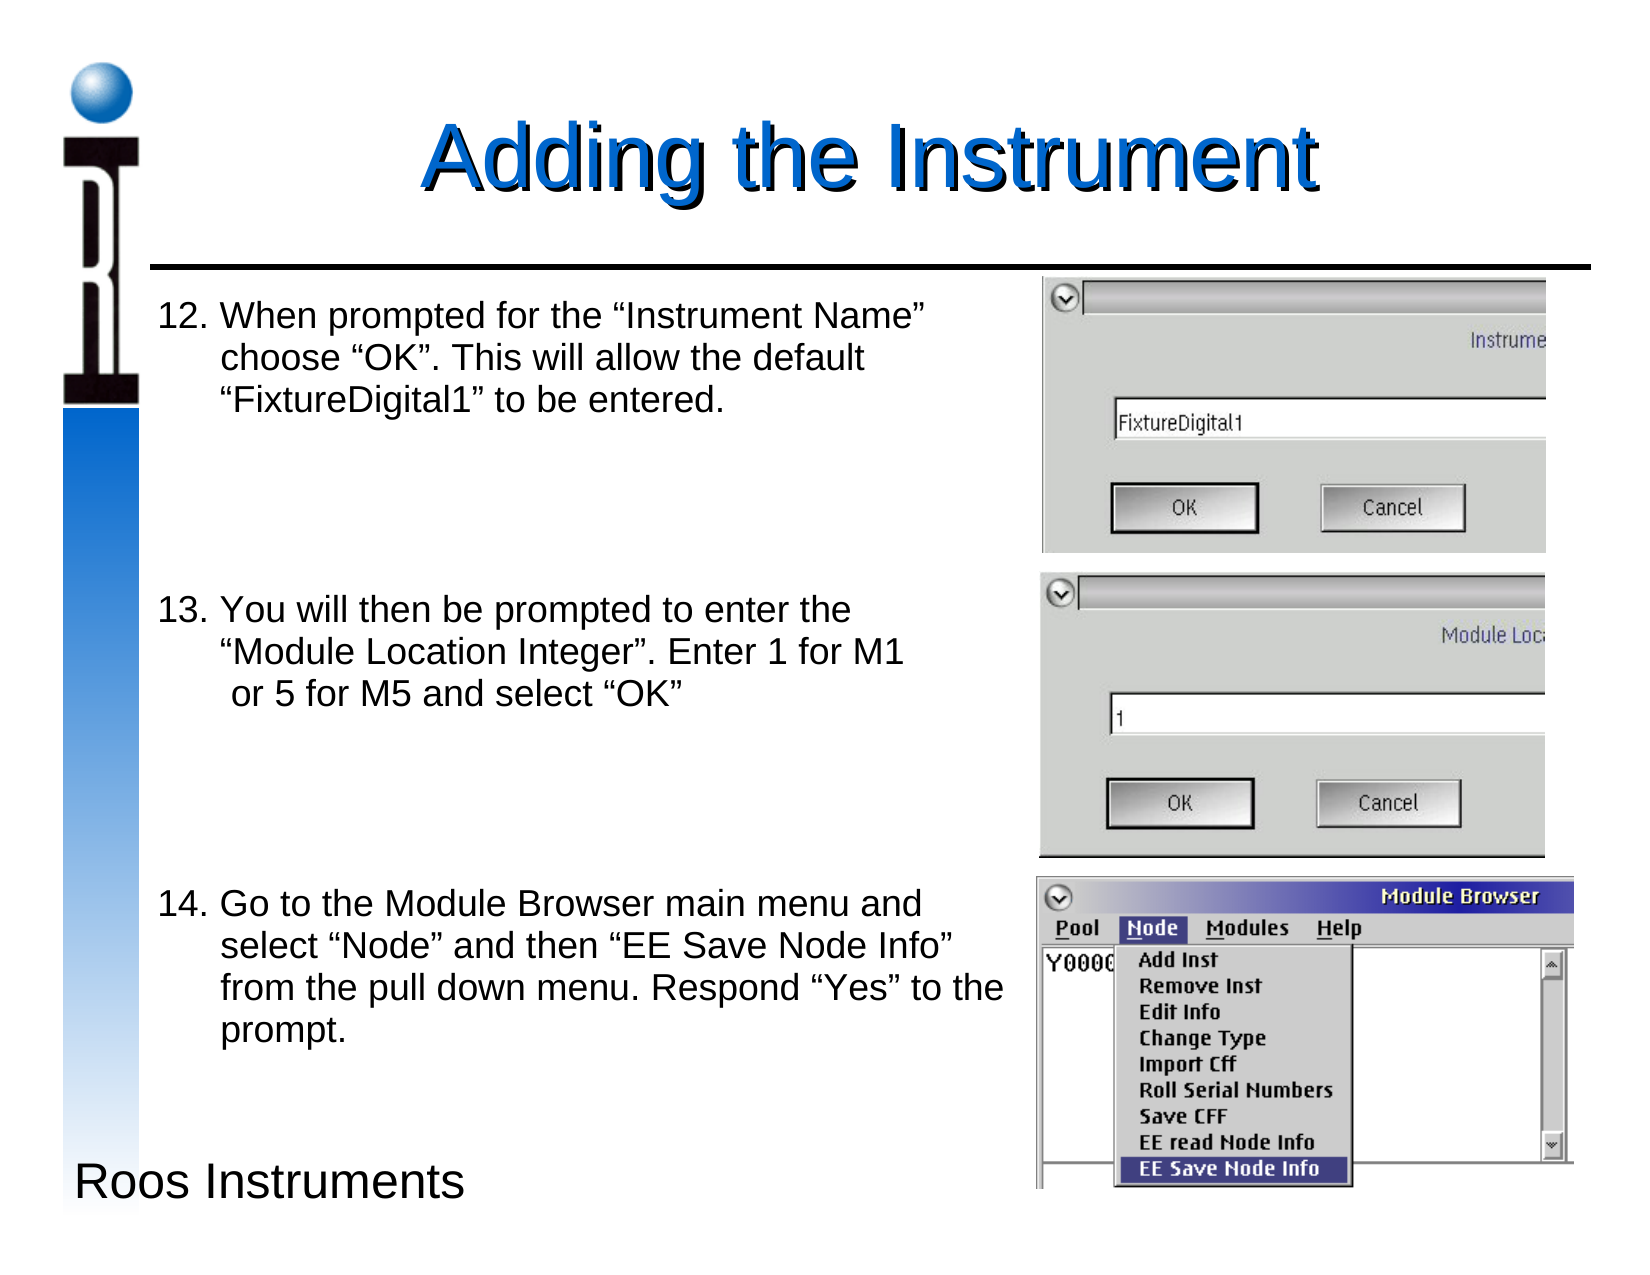

# Adding the Instrument
12. When prompted for the “Instrument Name”
 choose “OK”. This will allow the default
 “FixtureDigital1” to be entered.
13. You will then be prompted to enter the
 “Module Location Integer”. Enter 1 for M1
 or 5 for M5 and select “OK”
14. Go to the Module Browser main menu and
 select “Node” and then “EE Save Node Info”
 from the pull down menu. Respond “Yes” to the
 prompt.